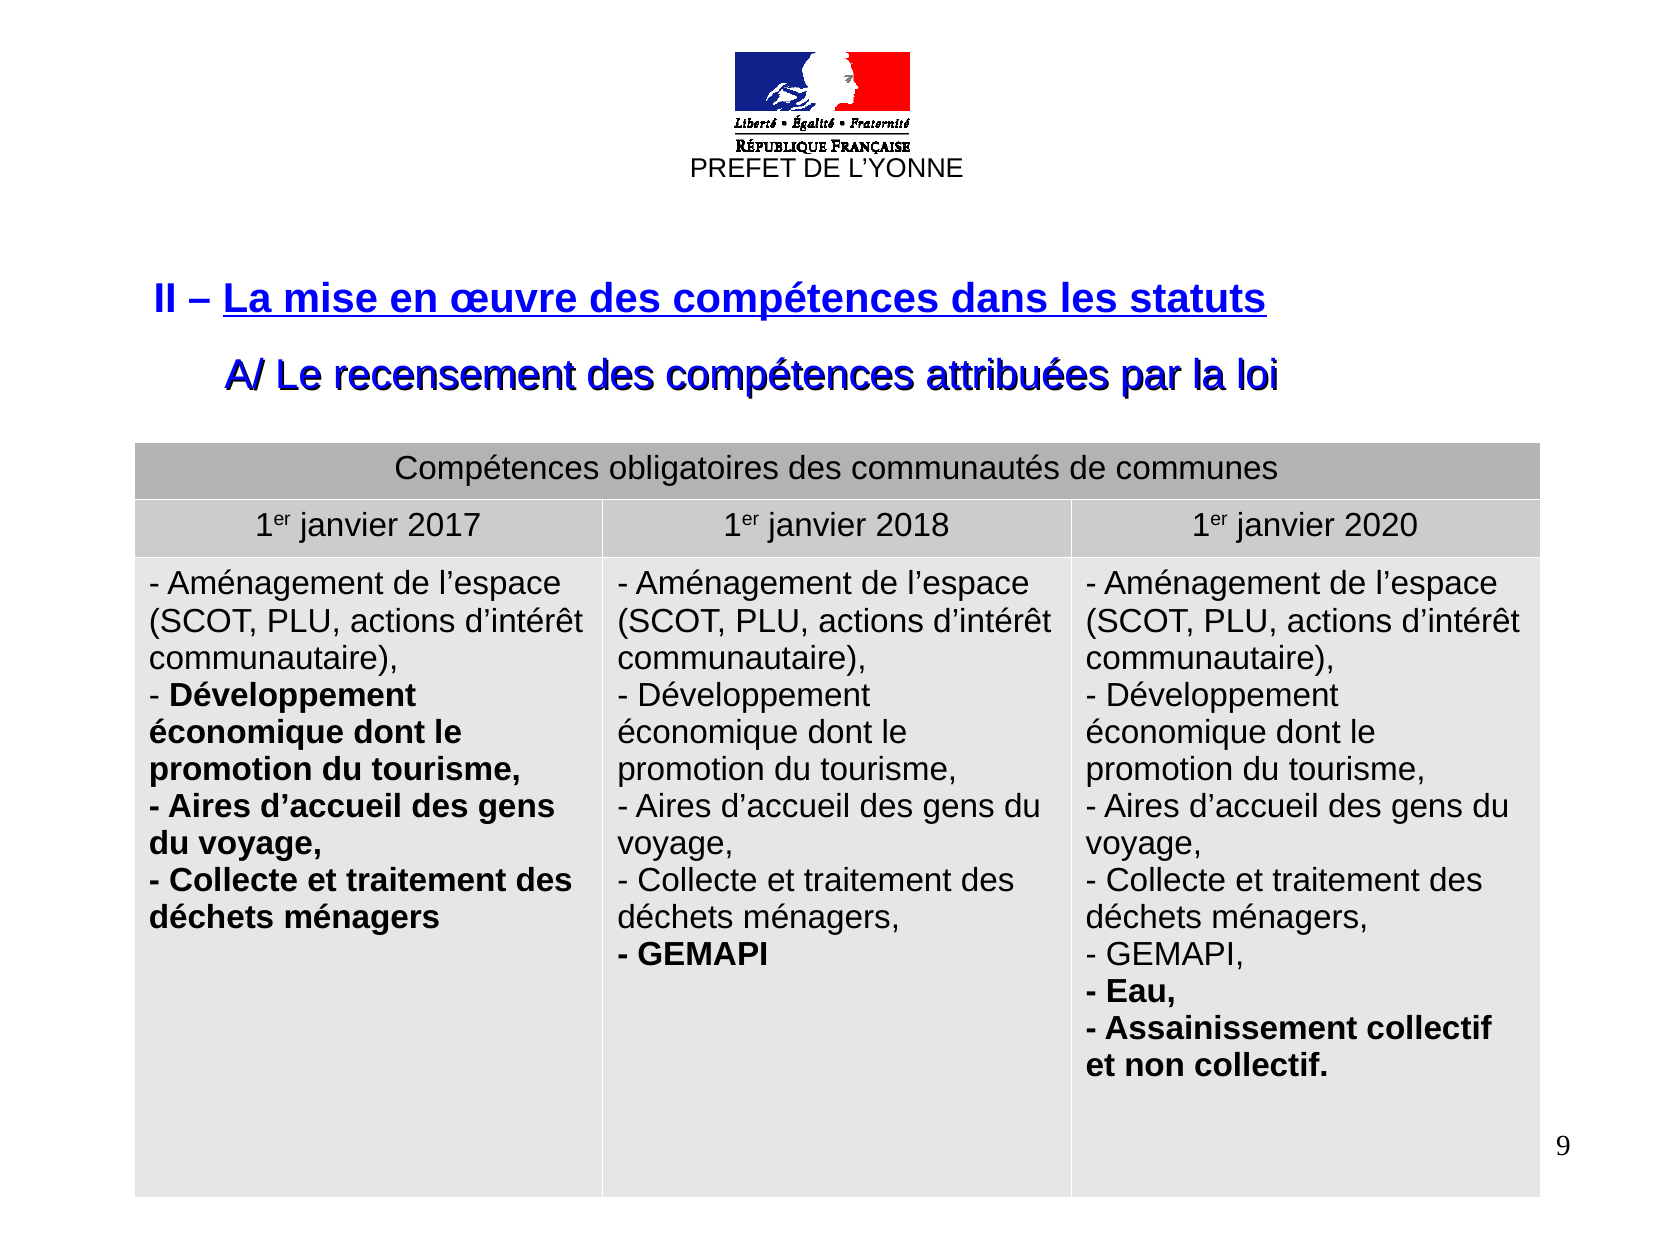

# PREFET DE L’YONNE
II – La mise en œuvre des compétences dans les statuts
A/ Le recensement des compétences attribuées par la loi
| Compétences obligatoires des communautés de communes | | |
| --- | --- | --- |
| 1er janvier 2017 | 1er janvier 2018 | 1er janvier 2020 |
| - Aménagement de l’espace (SCOT, PLU, actions d’intérêt communautaire), - Développement économique dont le promotion du tourisme, - Aires d’accueil des gens du voyage, - Collecte et traitement des déchets ménagers | - Aménagement de l’espace (SCOT, PLU, actions d’intérêt communautaire), - Développement économique dont le promotion du tourisme, - Aires d’accueil des gens du voyage, - Collecte et traitement des déchets ménagers, - GEMAPI | - Aménagement de l’espace (SCOT, PLU, actions d’intérêt communautaire), - Développement économique dont le promotion du tourisme, - Aires d’accueil des gens du voyage, - Collecte et traitement des déchets ménagers, - GEMAPI, - Eau, - Assainissement collectif et non collectif. |
9